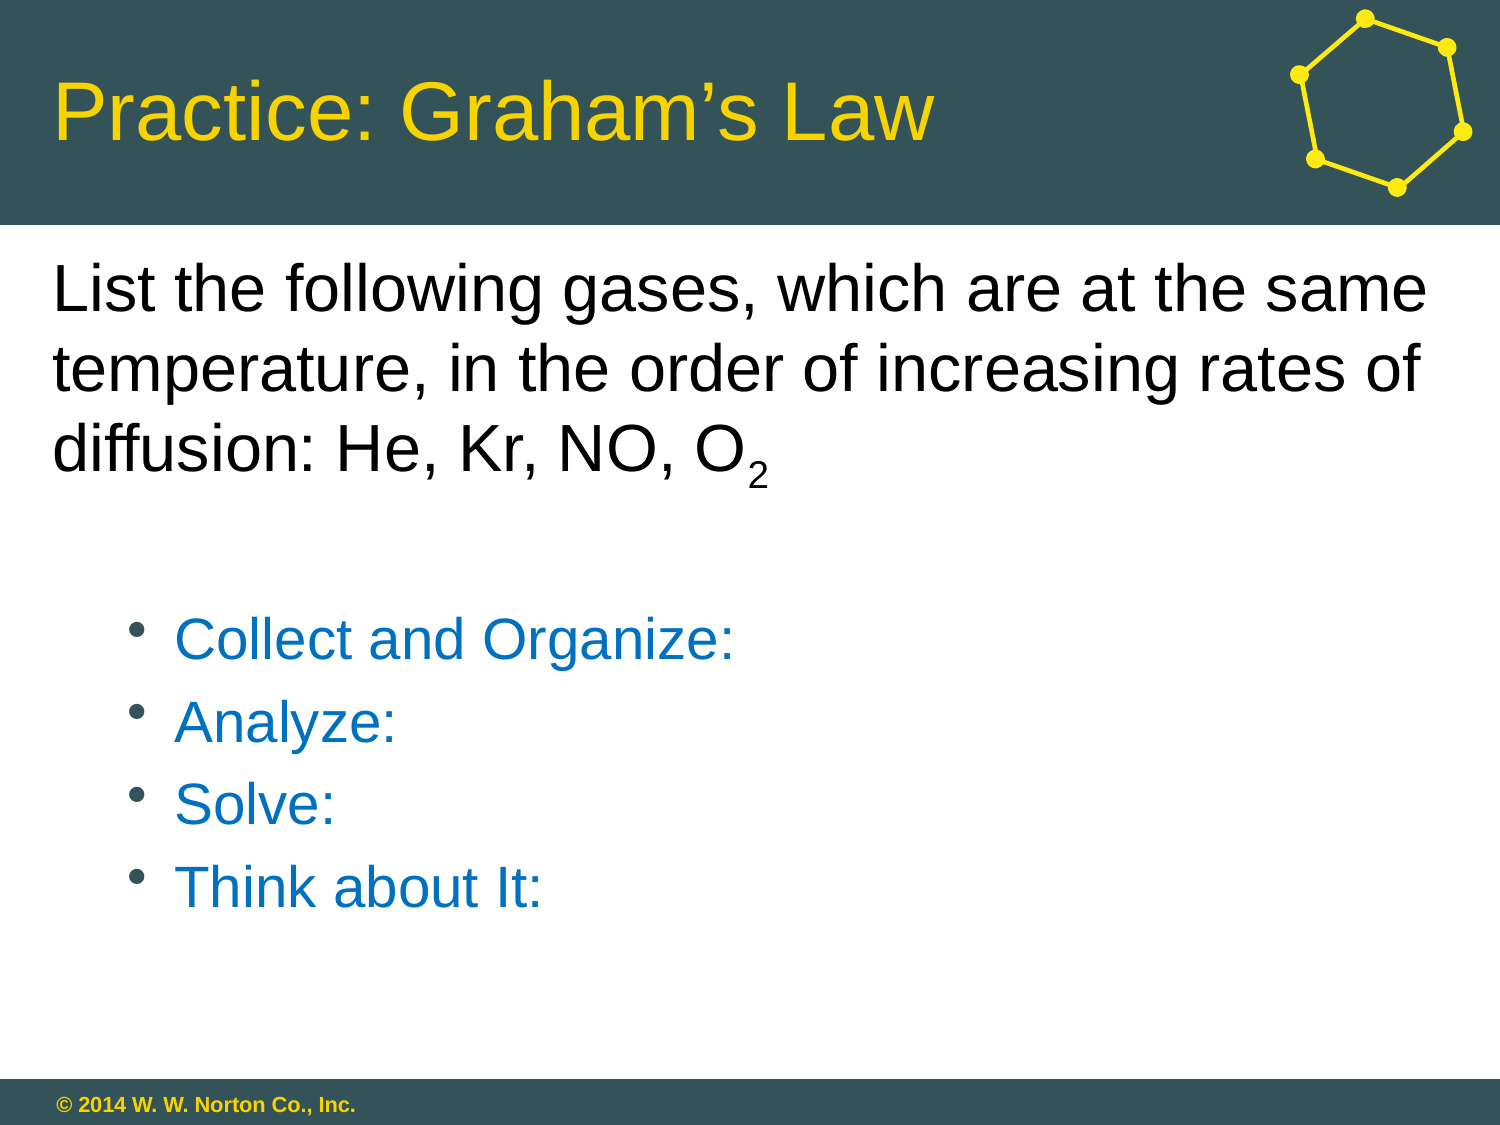

# Practice: Graham’s Law
List the following gases, which are at the same temperature, in the order of increasing rates of diffusion: He, Kr, NO, O2
Collect and Organize:
Analyze:
Solve:
Think about It: